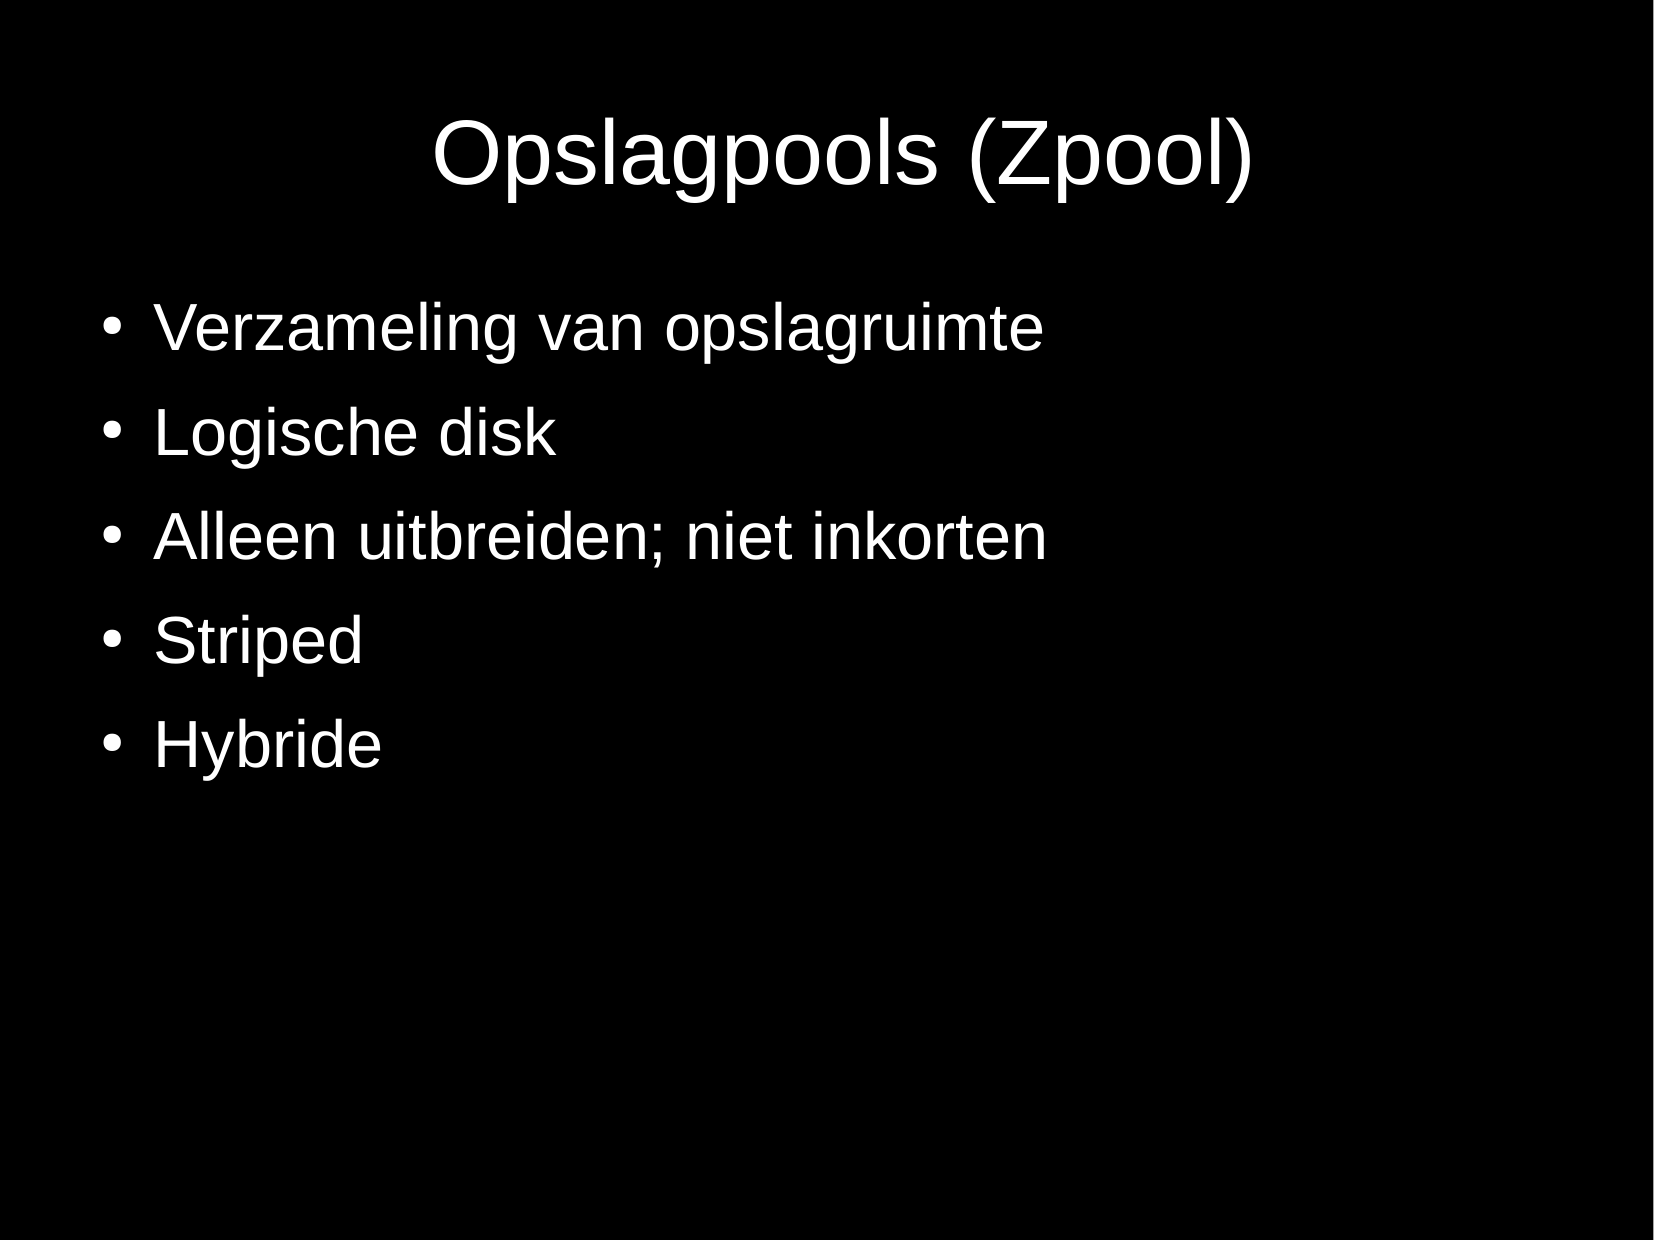

# Opslagpools (Zpool)
Verzameling van opslagruimte
Logische disk
Alleen uitbreiden; niet inkorten
Striped
Hybride